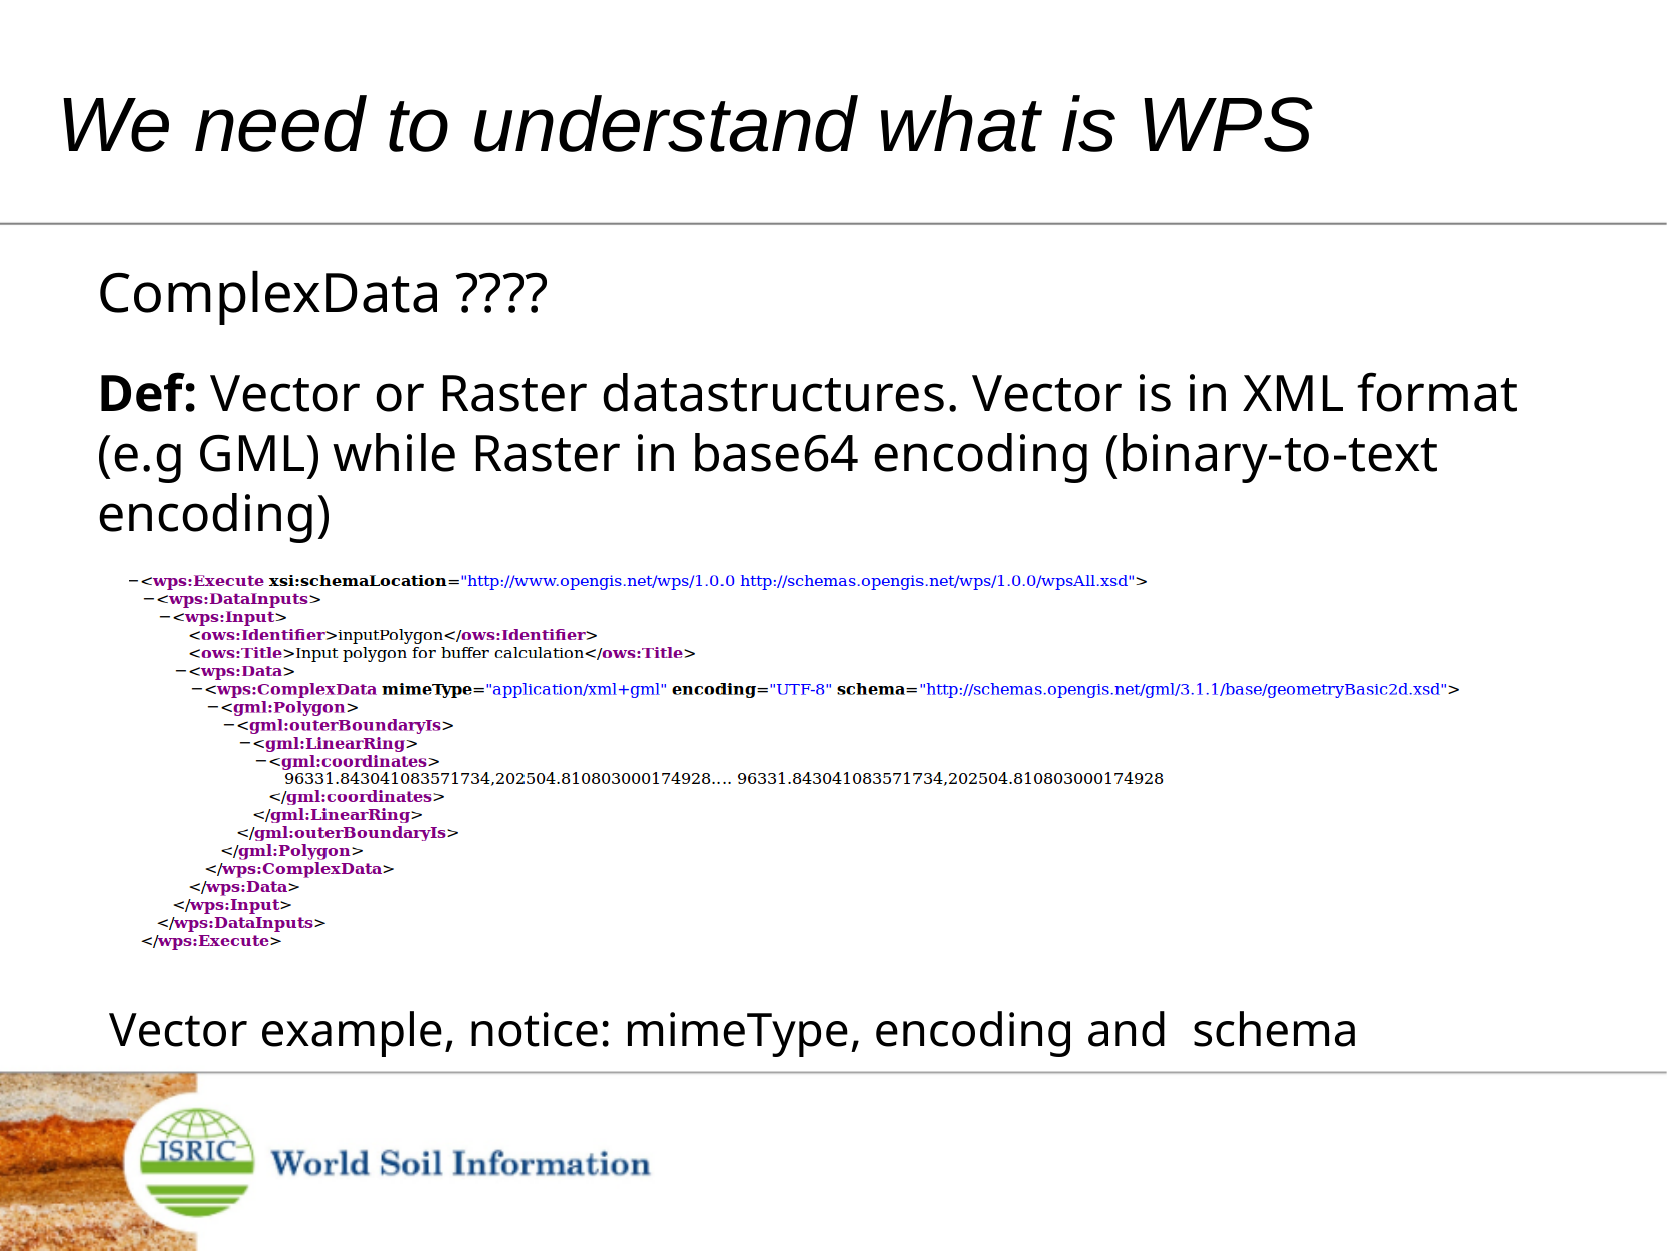

We need to understand what is WPS
ComplexData ????
Def: Vector or Raster datastructures. Vector is in XML format (e.g GML) while Raster in base64 encoding (binary-to-text encoding)
Vector example, notice: mimeType, encoding and schema
#